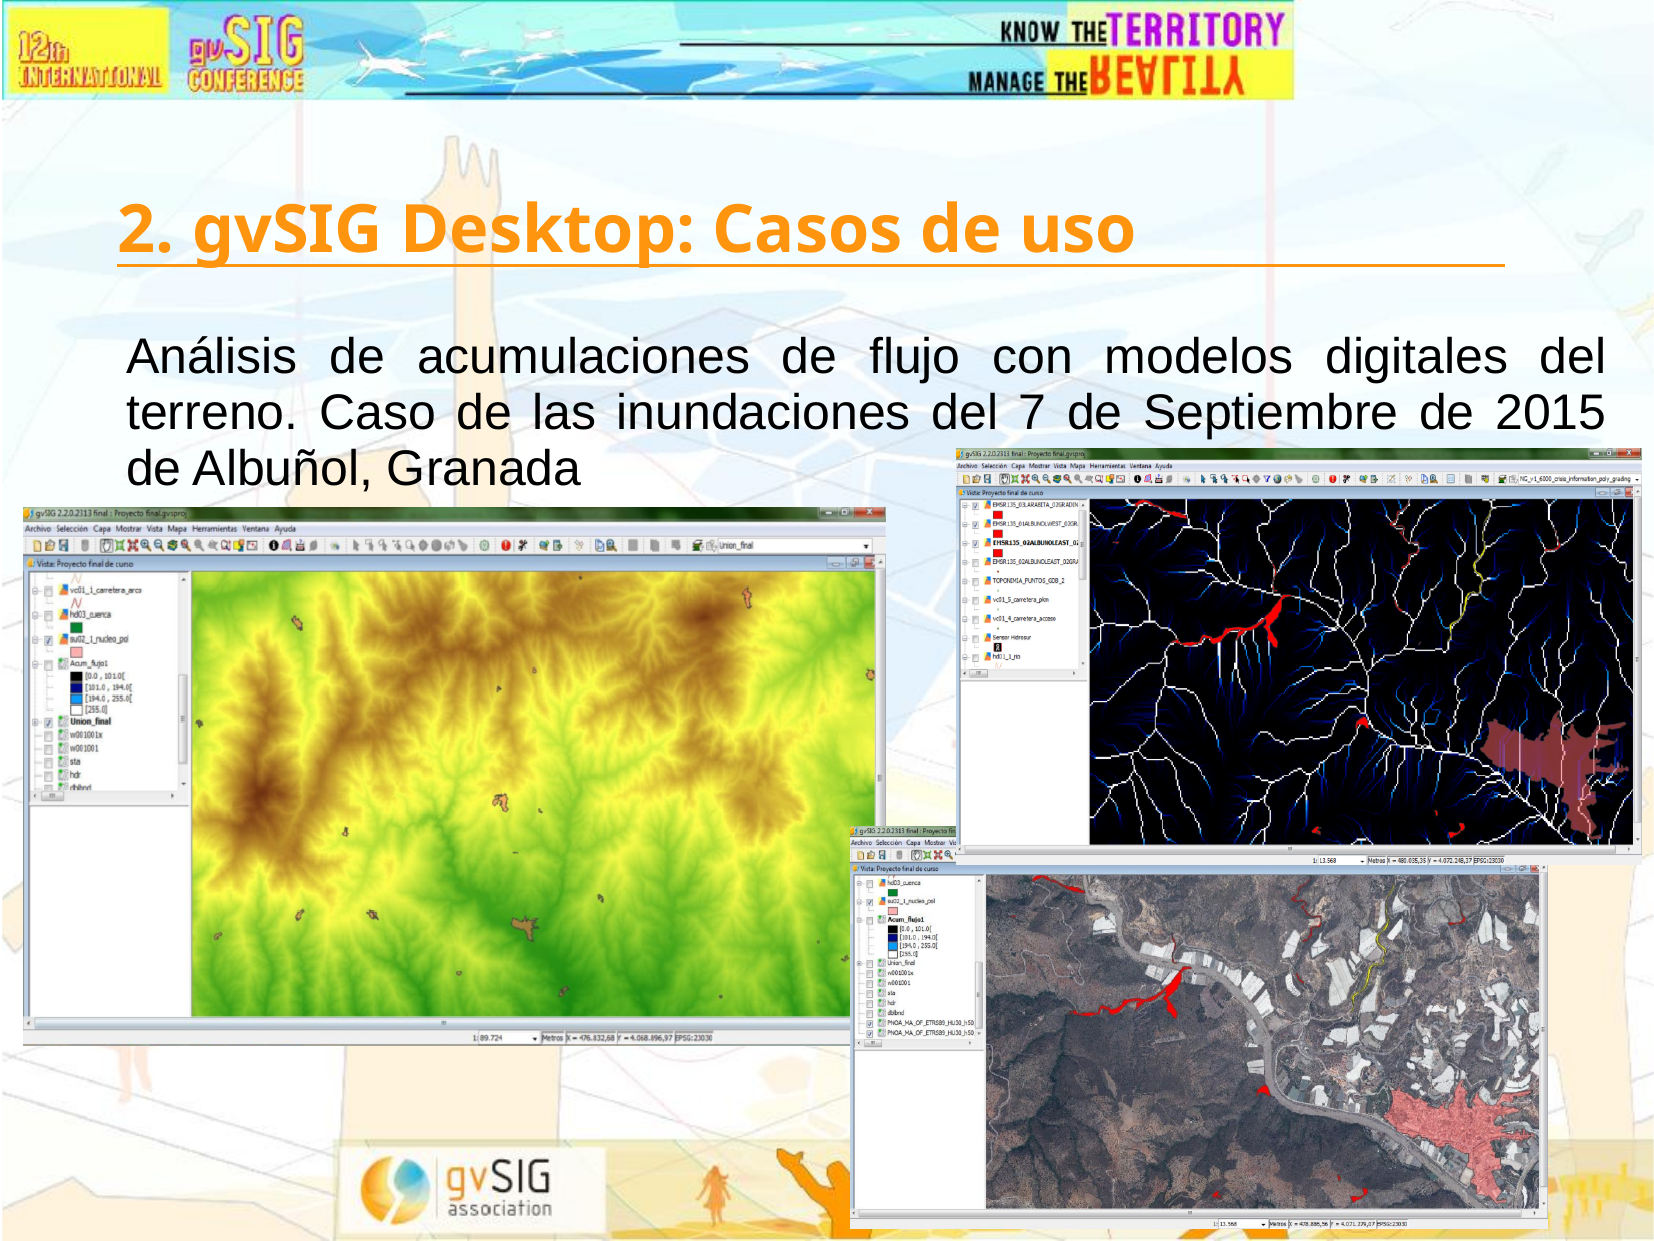

# 2. gvSIG Desktop: Casos de uso
Análisis de acumulaciones de flujo con modelos digitales del terreno. Caso de las inundaciones del 7 de Septiembre de 2015 de Albuñol, Granada